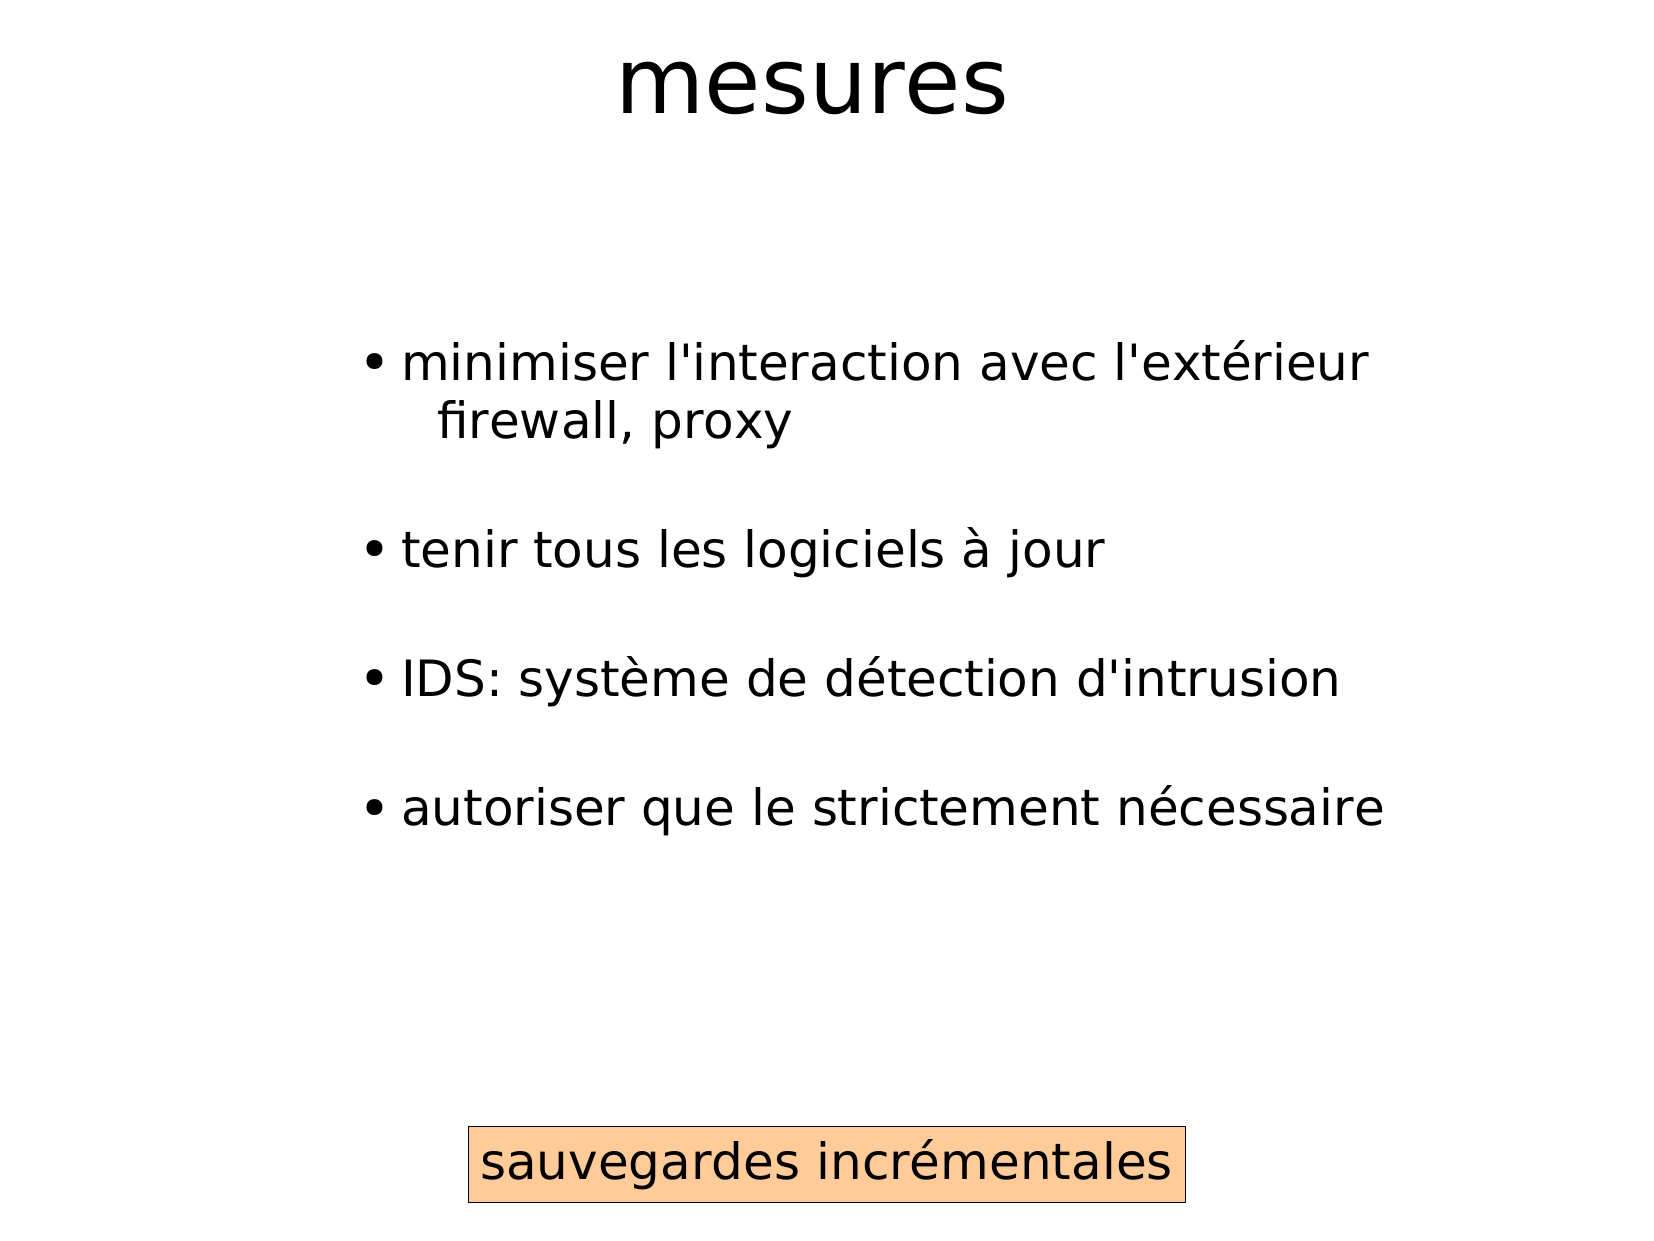

# mesures
 minimiser l'interaction avec l'extérieur
	firewall, proxy
 tenir tous les logiciels à jour
 IDS: système de détection d'intrusion
 autoriser que le strictement nécessaire
sauvegardes incrémentales